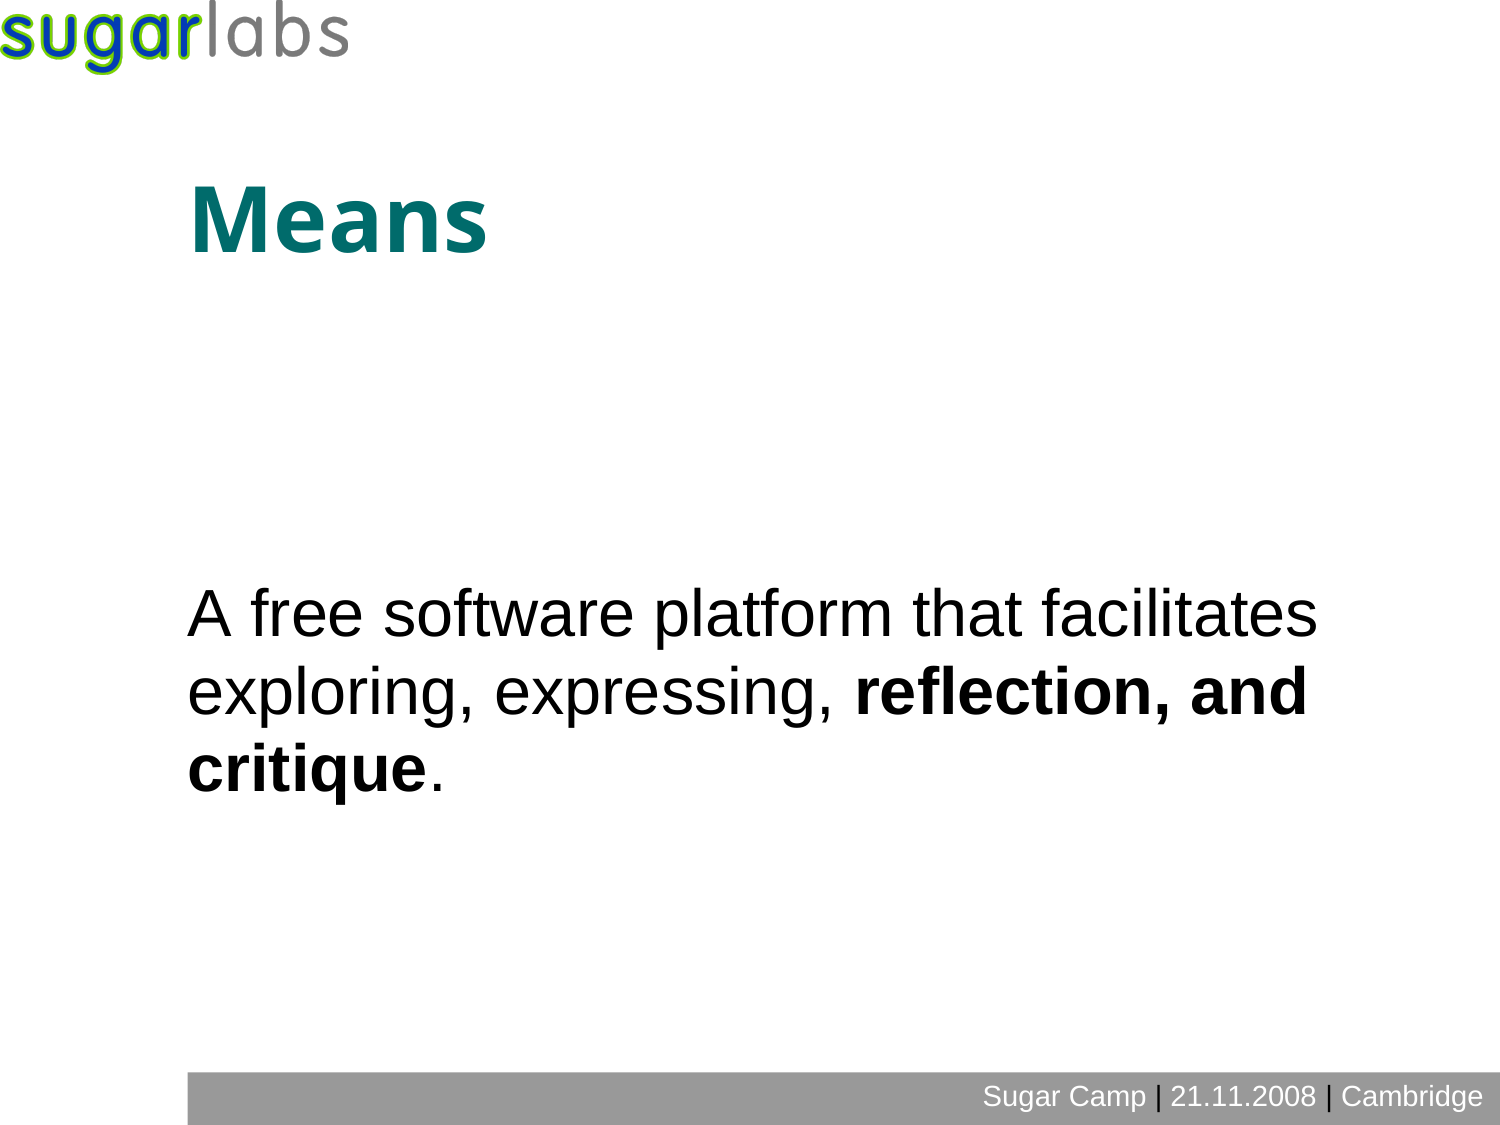

# Means
A free software platform that facilitates exploring, expressing, reflection, and critique.